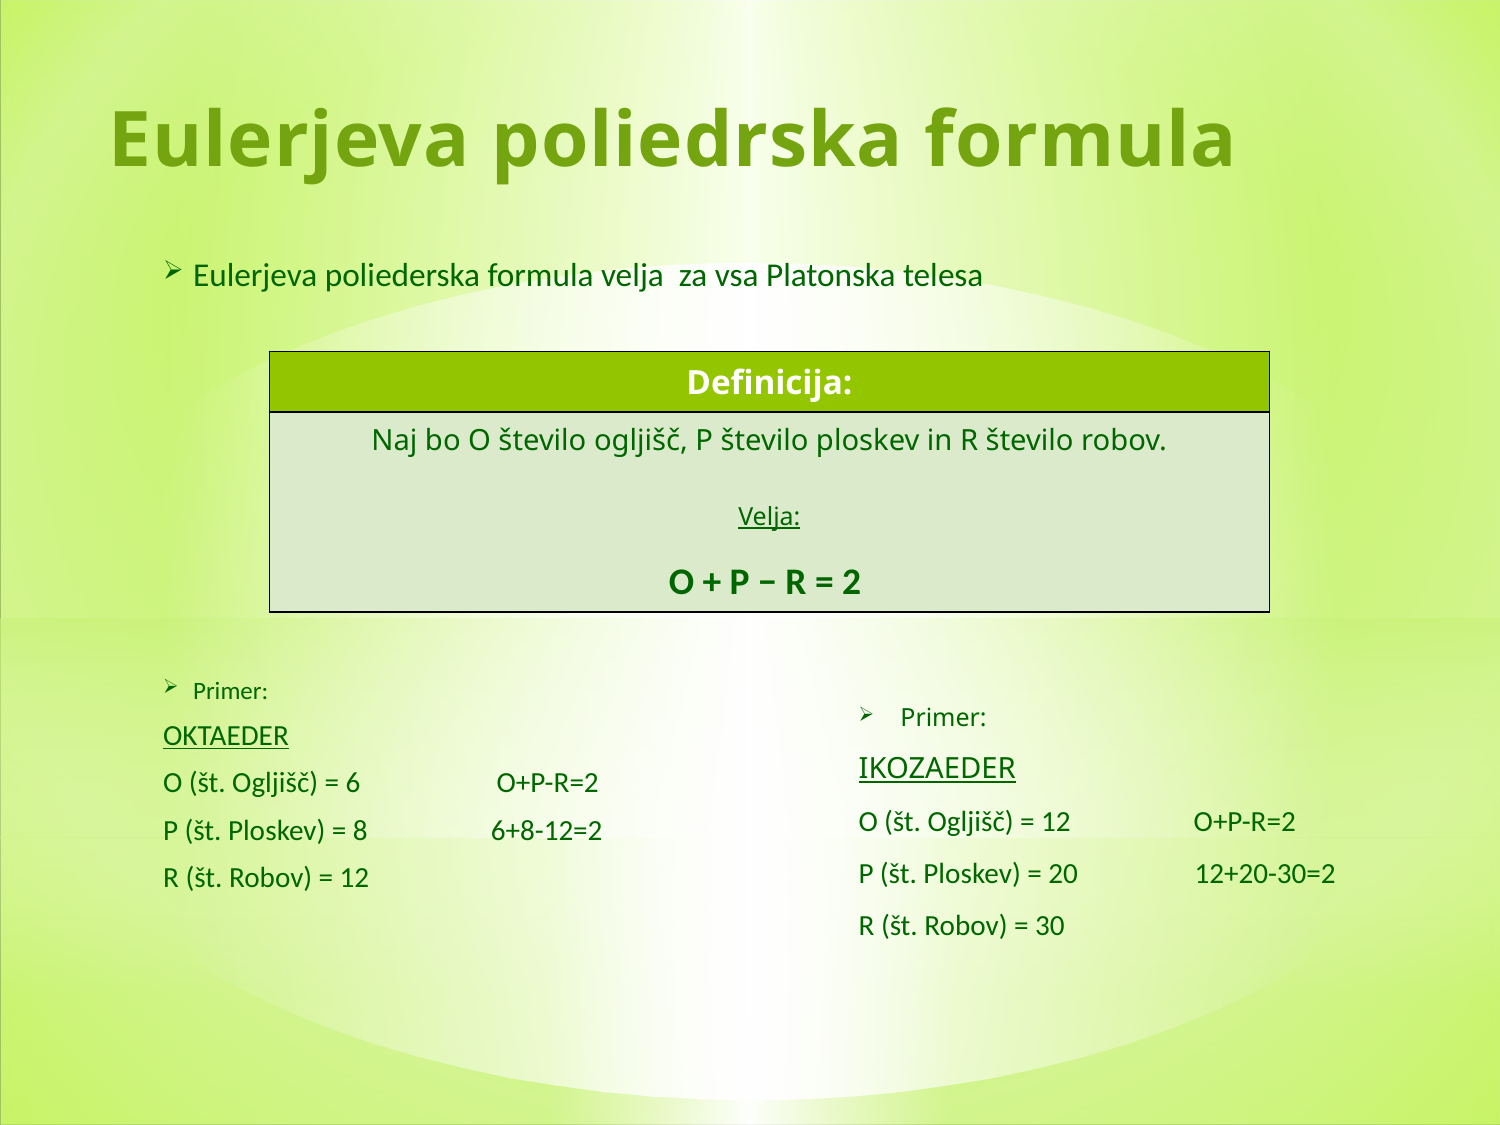

# Eulerjeva poliedrska formula
Eulerjeva poliederska formula velja za vsa Platonska telesa
Primer:
OKTAEDER
O (št. Ogljišč) = 6 O+P-R=2
P (št. Ploskev) = 8 6+8-12=2
R (št. Robov) = 12
| Definicija: |
| --- |
| Naj bo O število ogljišč, P število ploskev in R število robov. Velja: O + P − R = 2 |
 Primer:
IKOZAEDER
O (št. Ogljišč) = 12 O+P-R=2
P (št. Ploskev) = 20 12+20-30=2
R (št. Robov) = 30